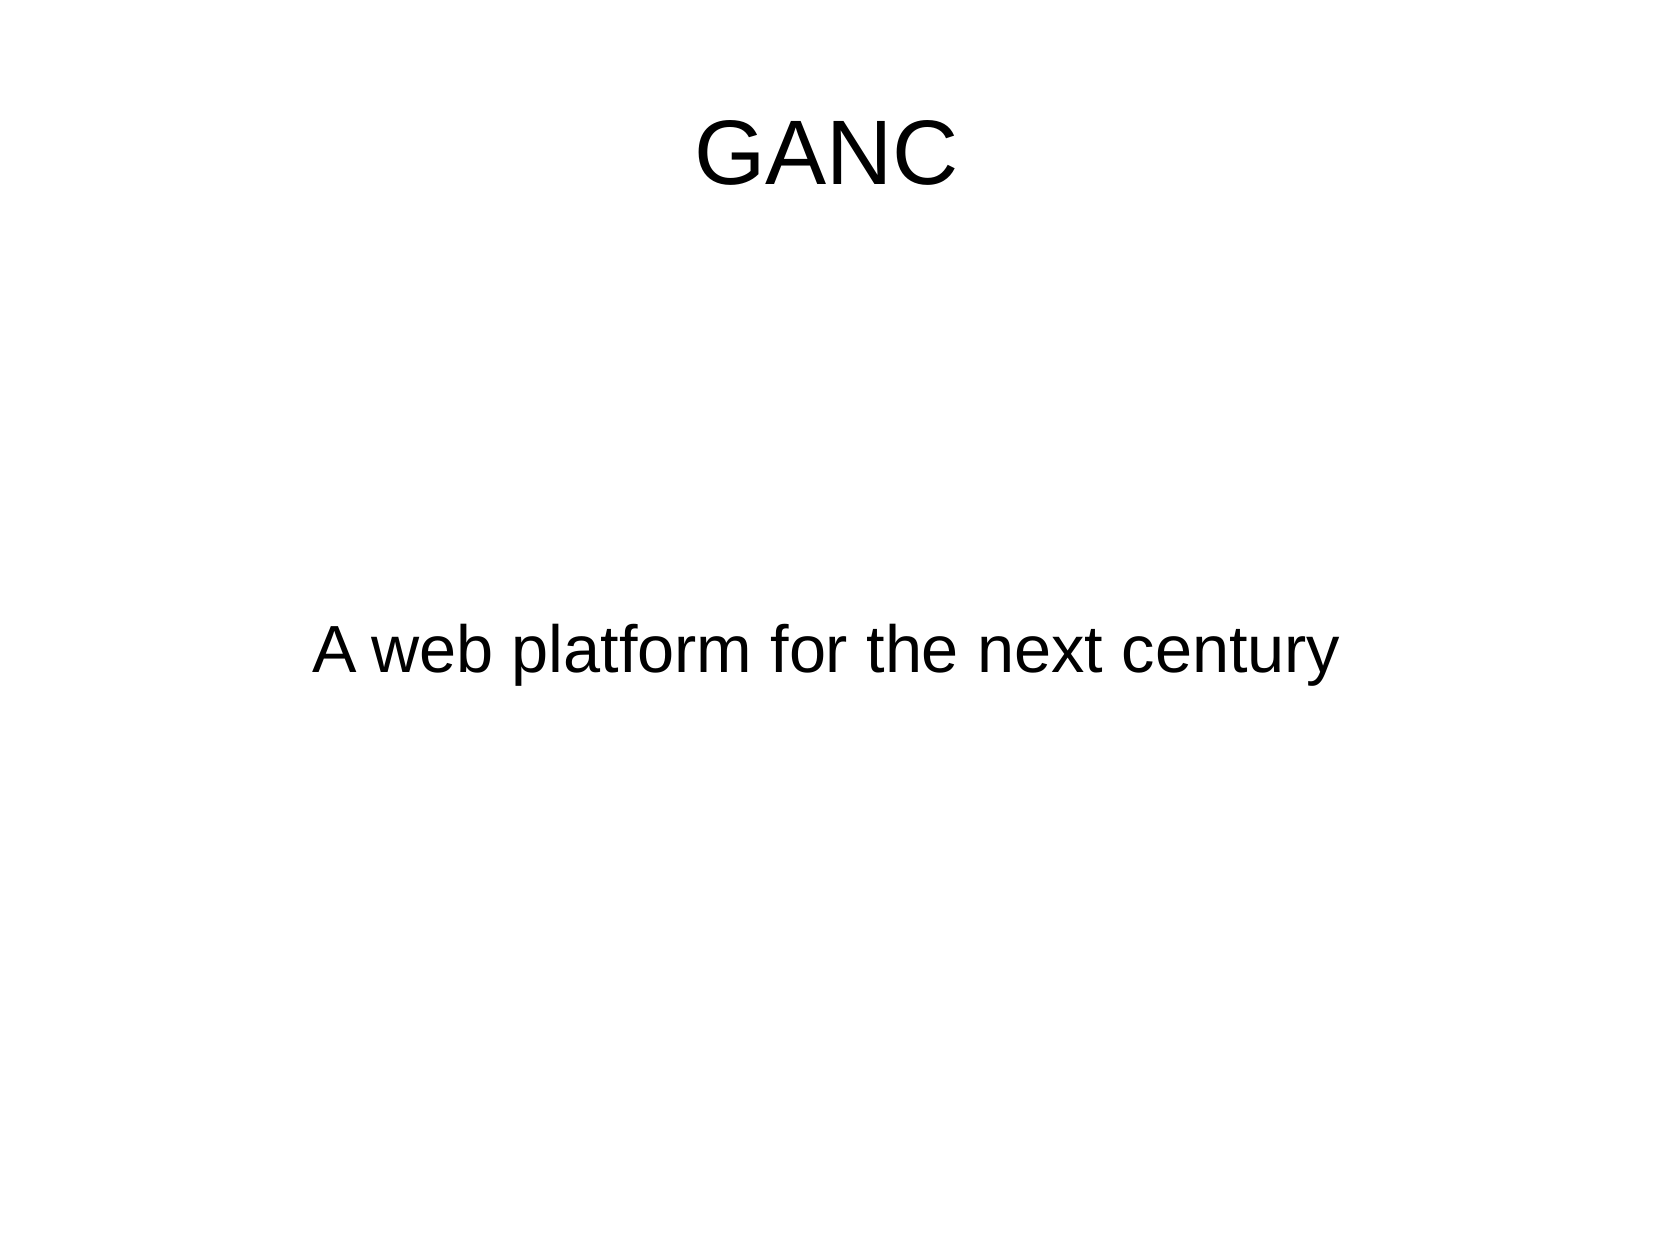

# GANC
A web platform for the next century